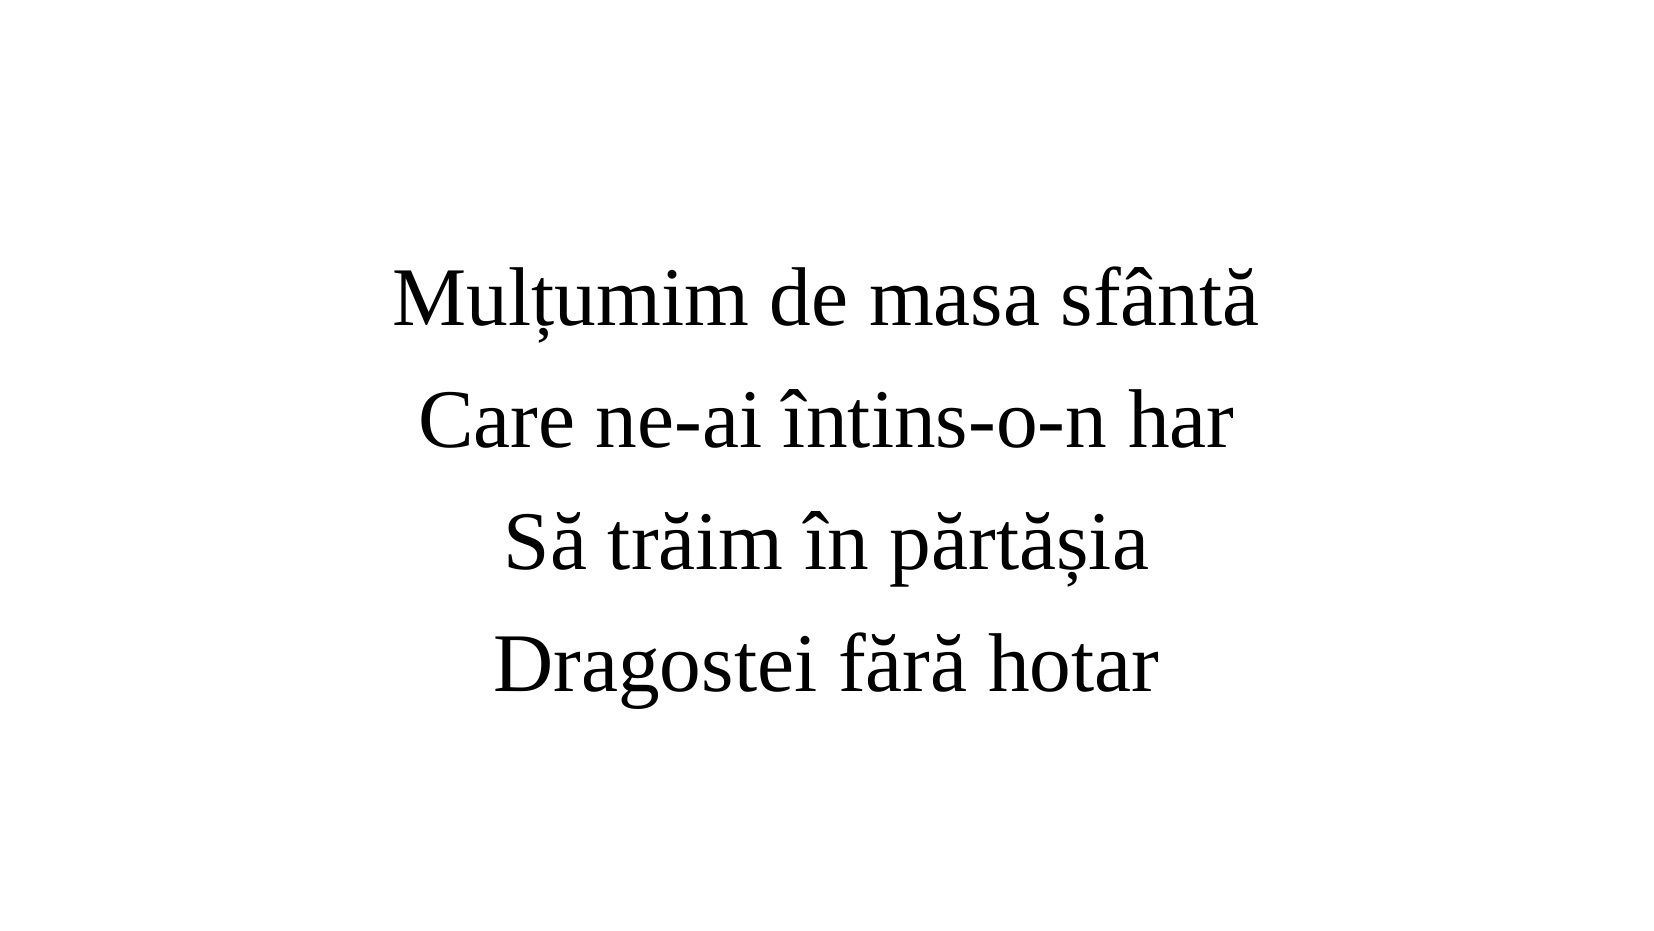

# Mulțumim de masa sfântă
Care ne-ai întins-o-n har
Să trăim în părtășia
Dragostei fără hotar